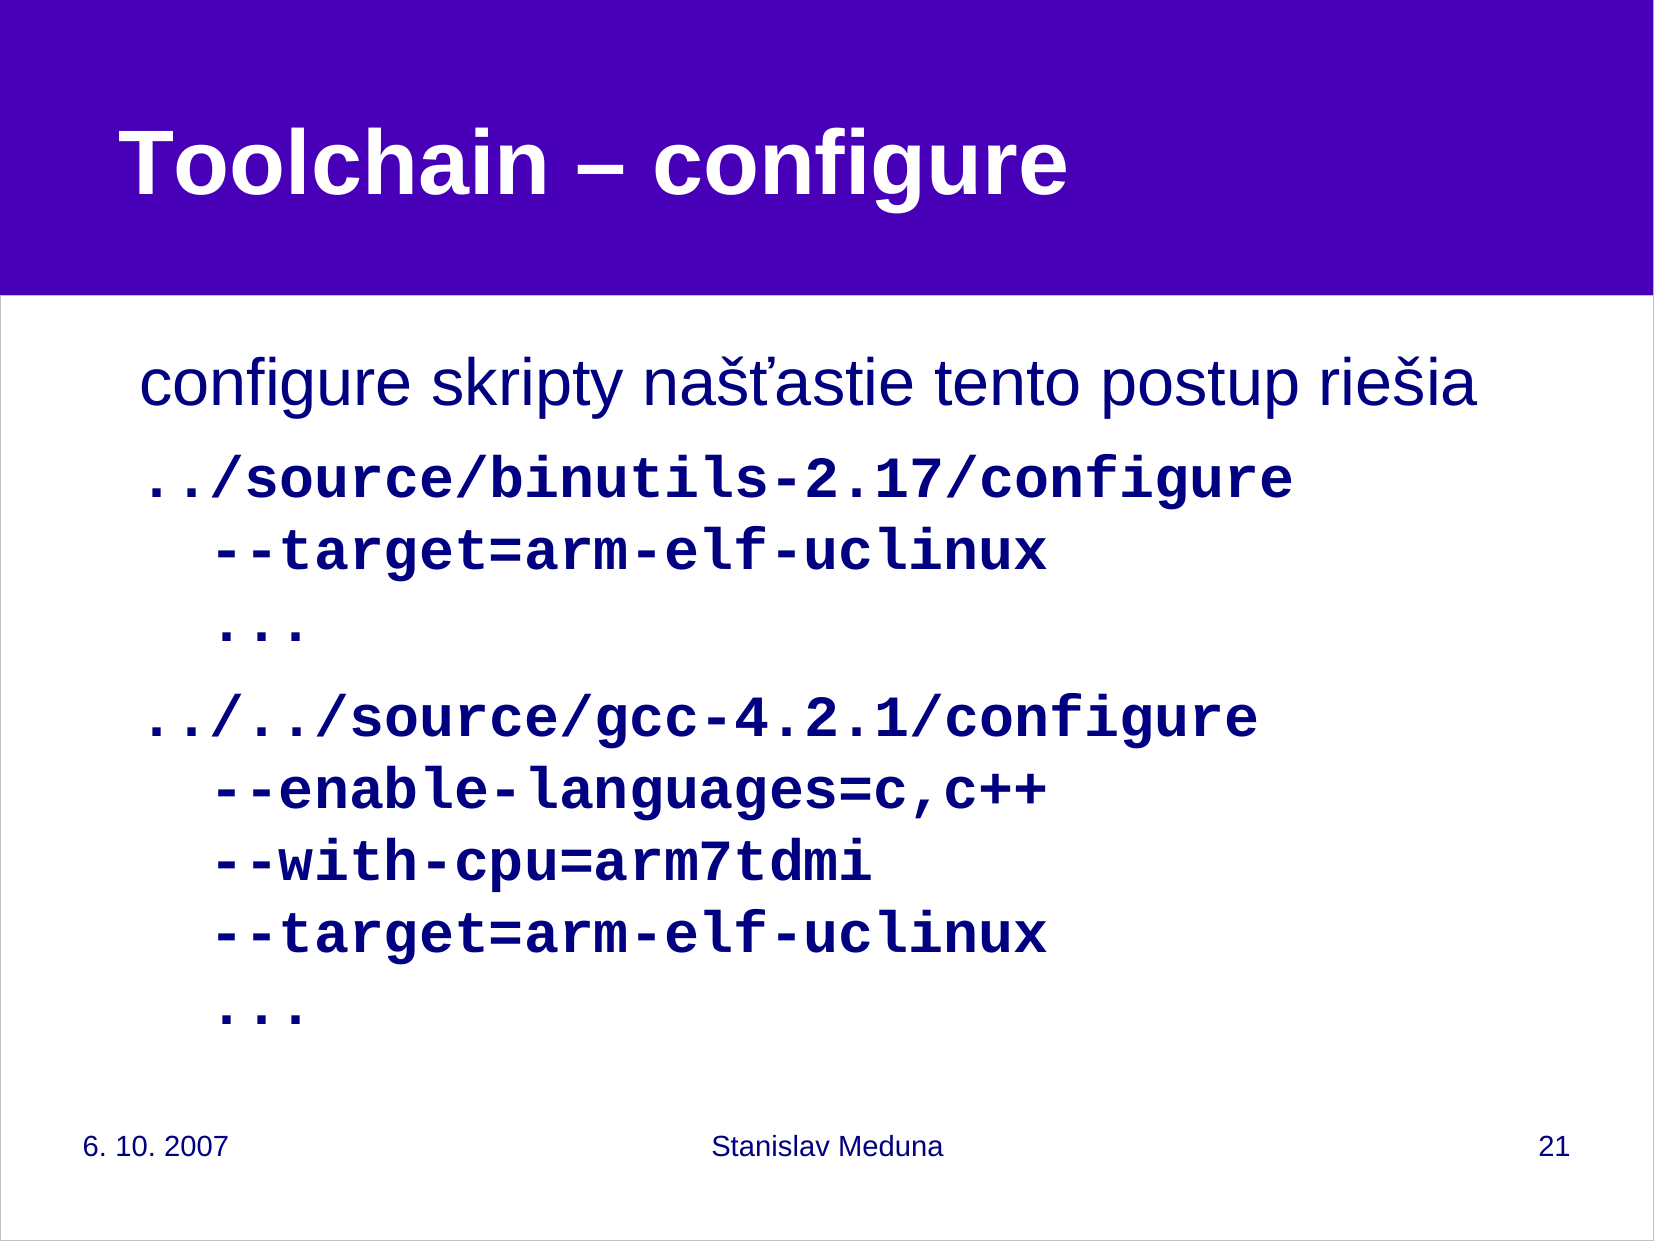

# Toolchain – configure
configure skripty našťastie tento postup riešia
../source/binutils-2.17/configure
 --target=arm-elf-uclinux
 ...
../../source/gcc-4.2.1/configure
 --enable-languages=c,c++
 --with-cpu=arm7tdmi
 --target=arm-elf-uclinux
 ...
6. 10. 2007
Stanislav Meduna
21